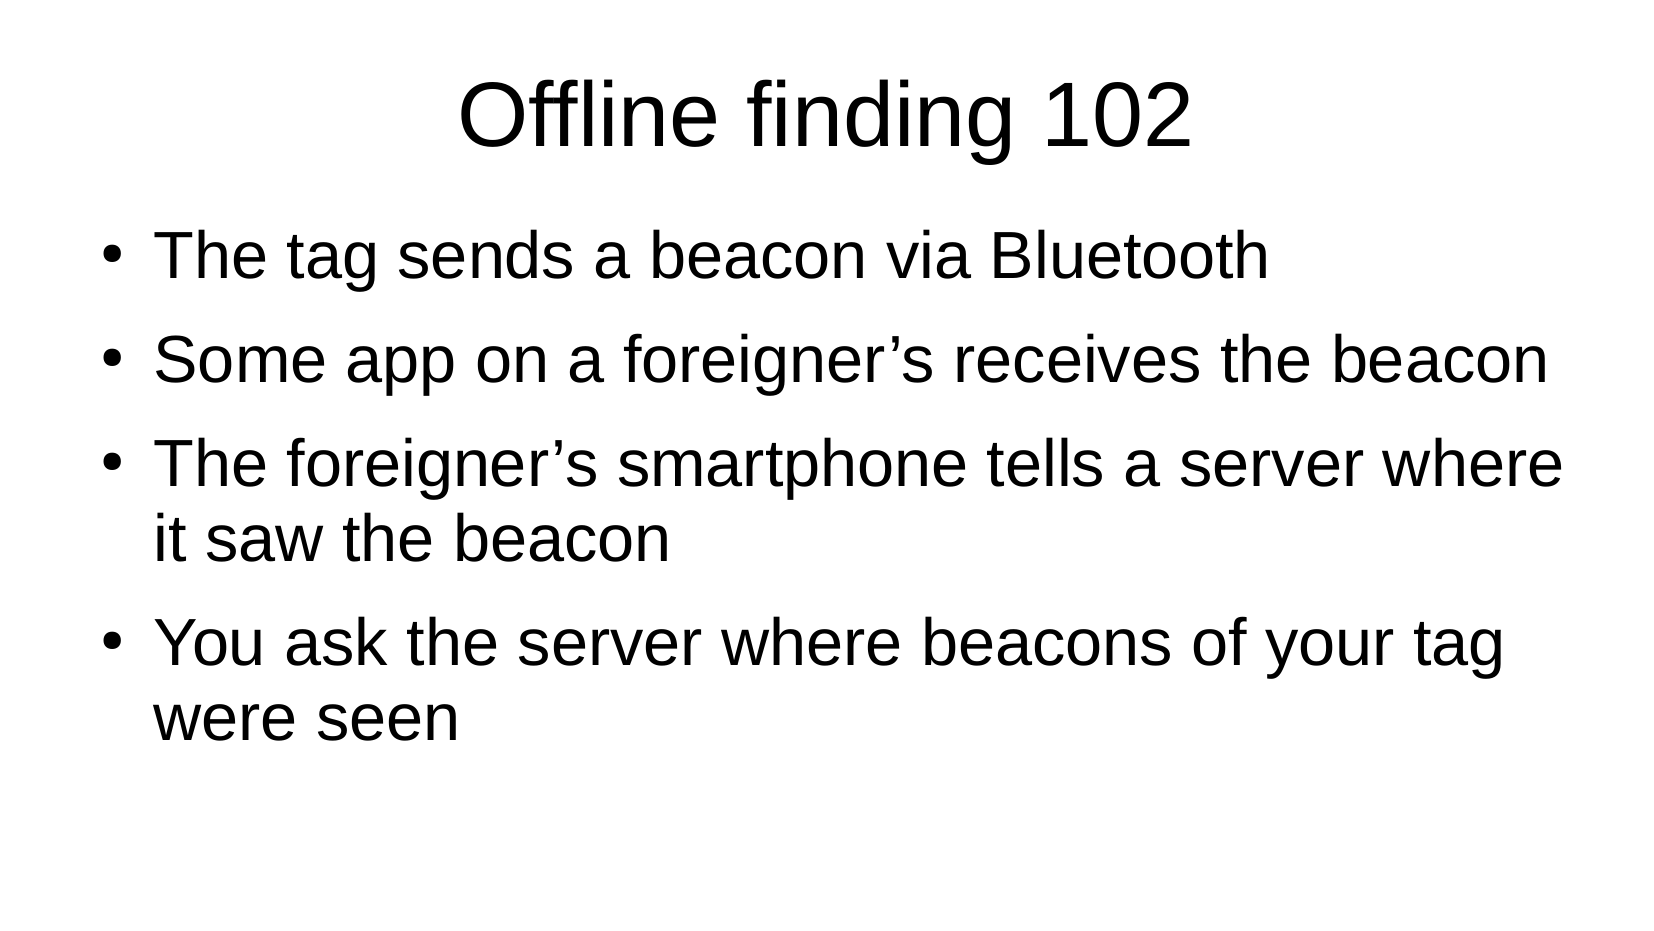

# Offline finding 102
The tag sends a beacon via Bluetooth
Some app on a foreigner’s receives the beacon
The foreigner’s smartphone tells a server where it saw the beacon
You ask the server where beacons of your tag were seen